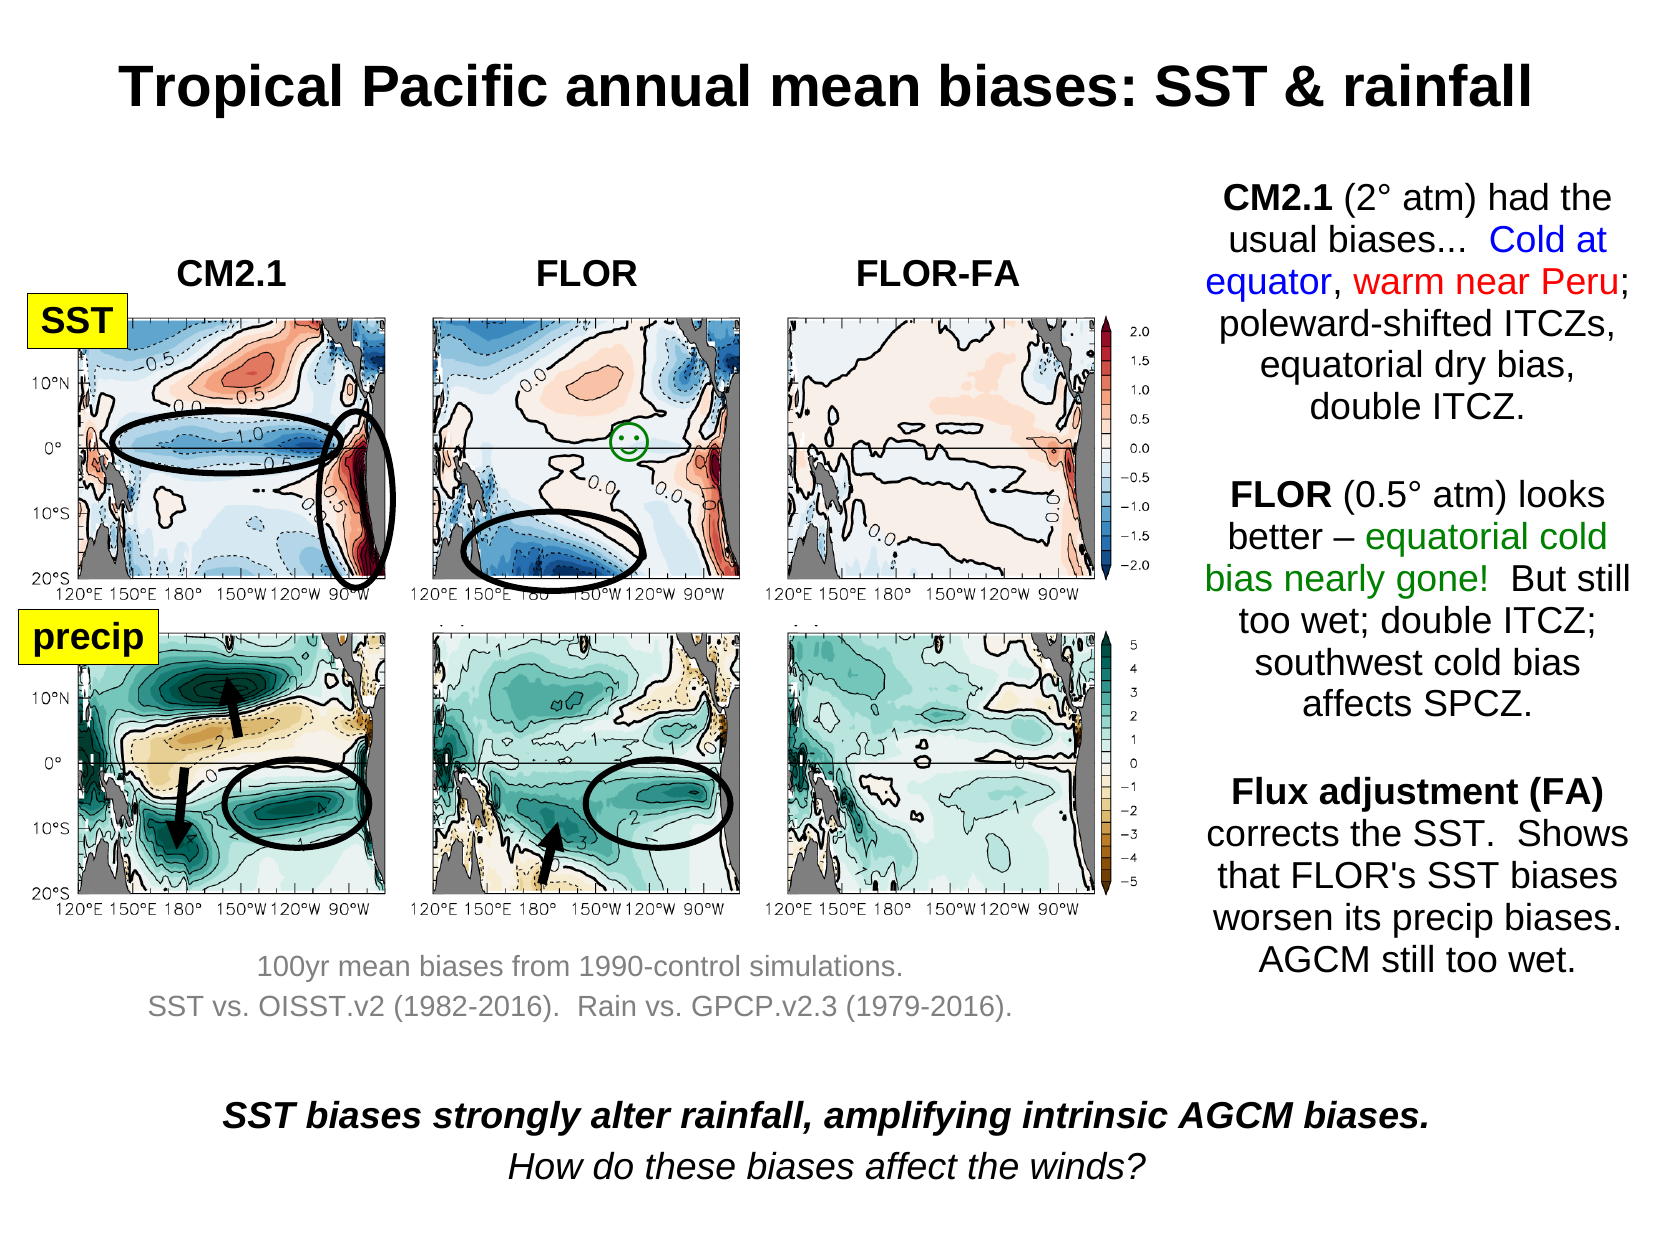

Tropical Pacific annual mean biases: SST & rainfall
CM2.1 (2° atm) had the usual biases... Cold at equator, warm near Peru; poleward-shifted ITCZs, equatorial dry bias,
double ITCZ.
CM2.1
FLOR
FLOR-FA
SST
☺
FLOR (0.5° atm) looks better – equatorial cold bias nearly gone! But still too wet; double ITCZ; southwest cold bias affects SPCZ.
precip
Flux adjustment (FA) corrects the SST. Shows that FLOR's SST biases worsen its precip biases.
AGCM still too wet.
100yr mean biases from 1990-control simulations.
SST vs. OISST.v2 (1982-2016). Rain vs. GPCP.v2.3 (1979-2016).
SST biases strongly alter rainfall, amplifying intrinsic AGCM biases.
How do these biases affect the winds?